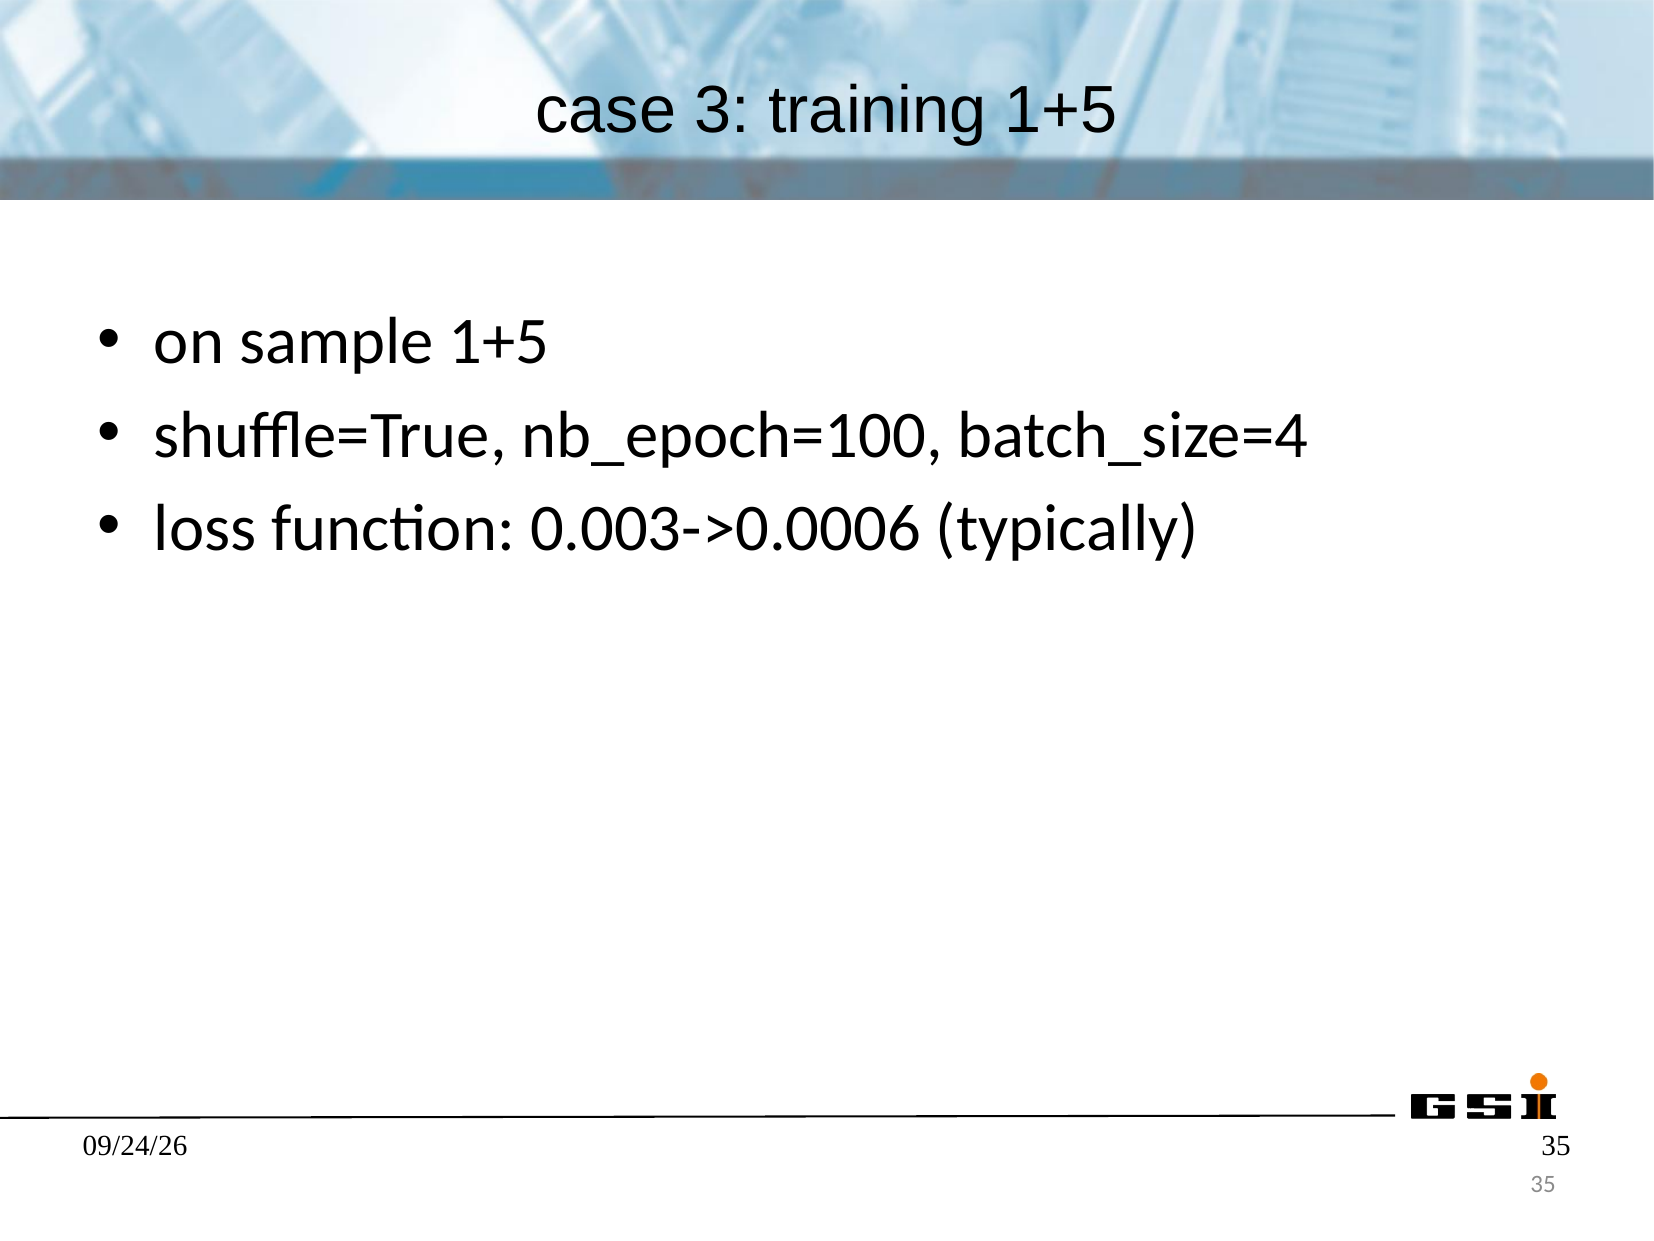

# case 3: training 1+5
on sample 1+5
shuffle=True, nb_epoch=100, batch_size=4
loss function: 0.003->0.0006 (typically)
35